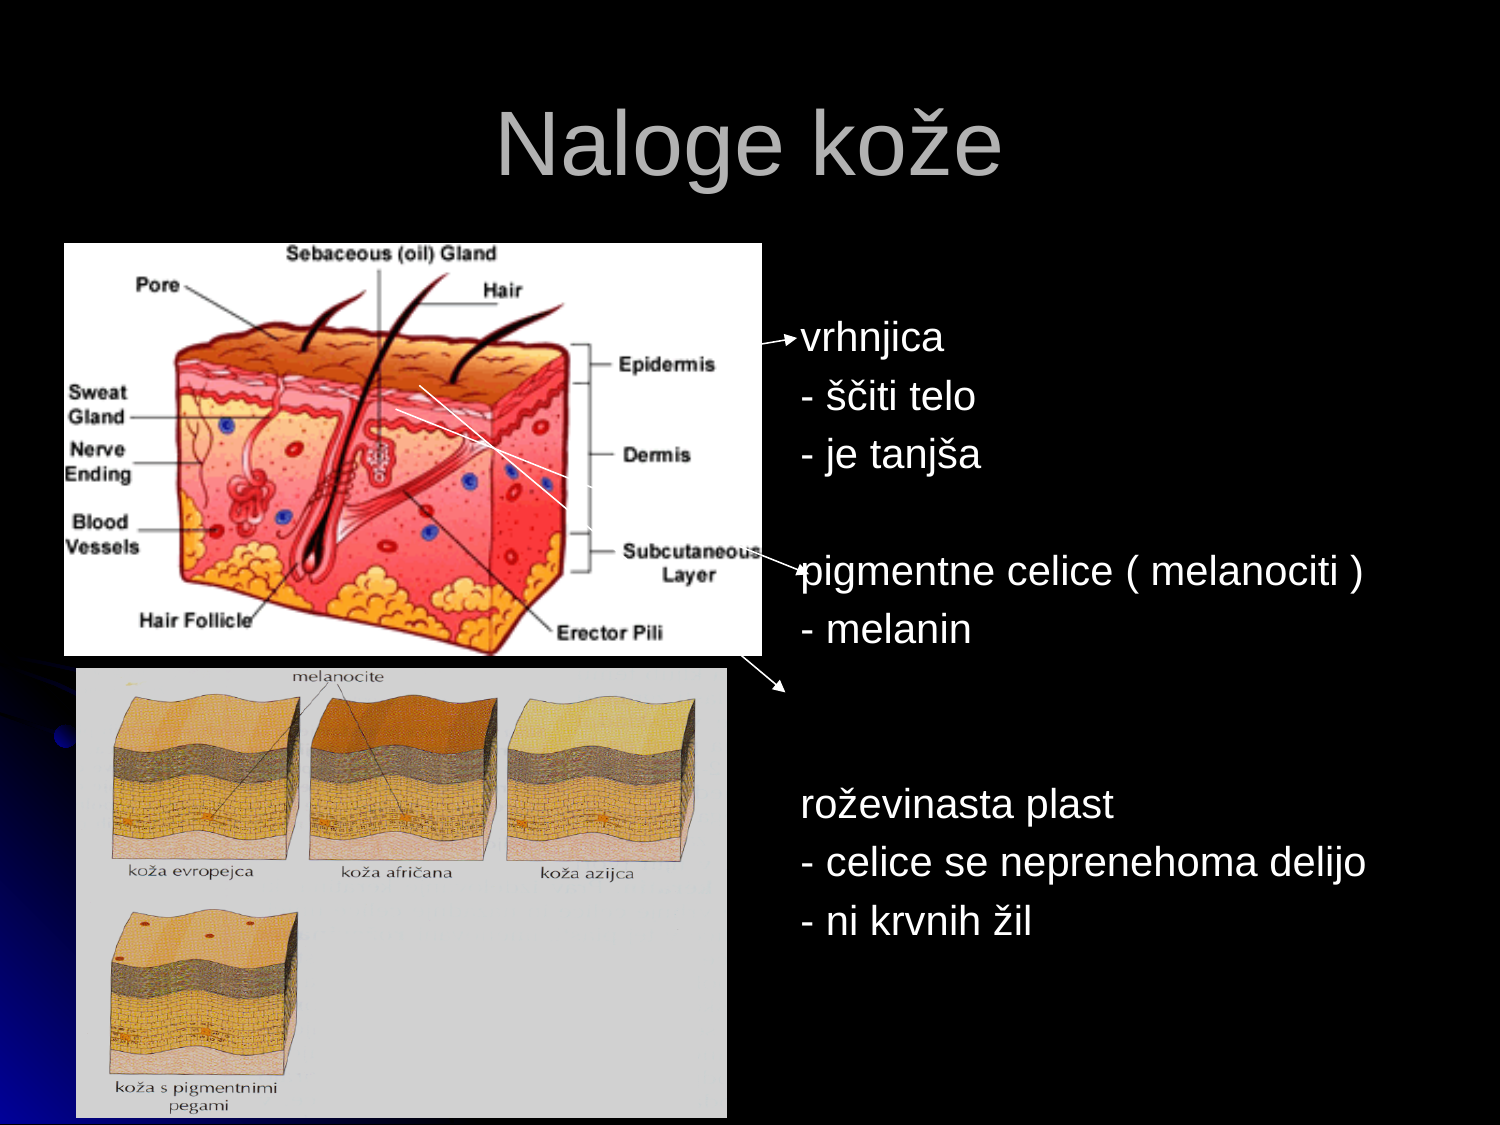

# Naloge kože
vrhnjica
- ščiti telo
- je tanjša
pigmentne celice ( melanociti )
- melanin
roževinasta plast
- celice se neprenehoma delijo
- ni krvnih žil